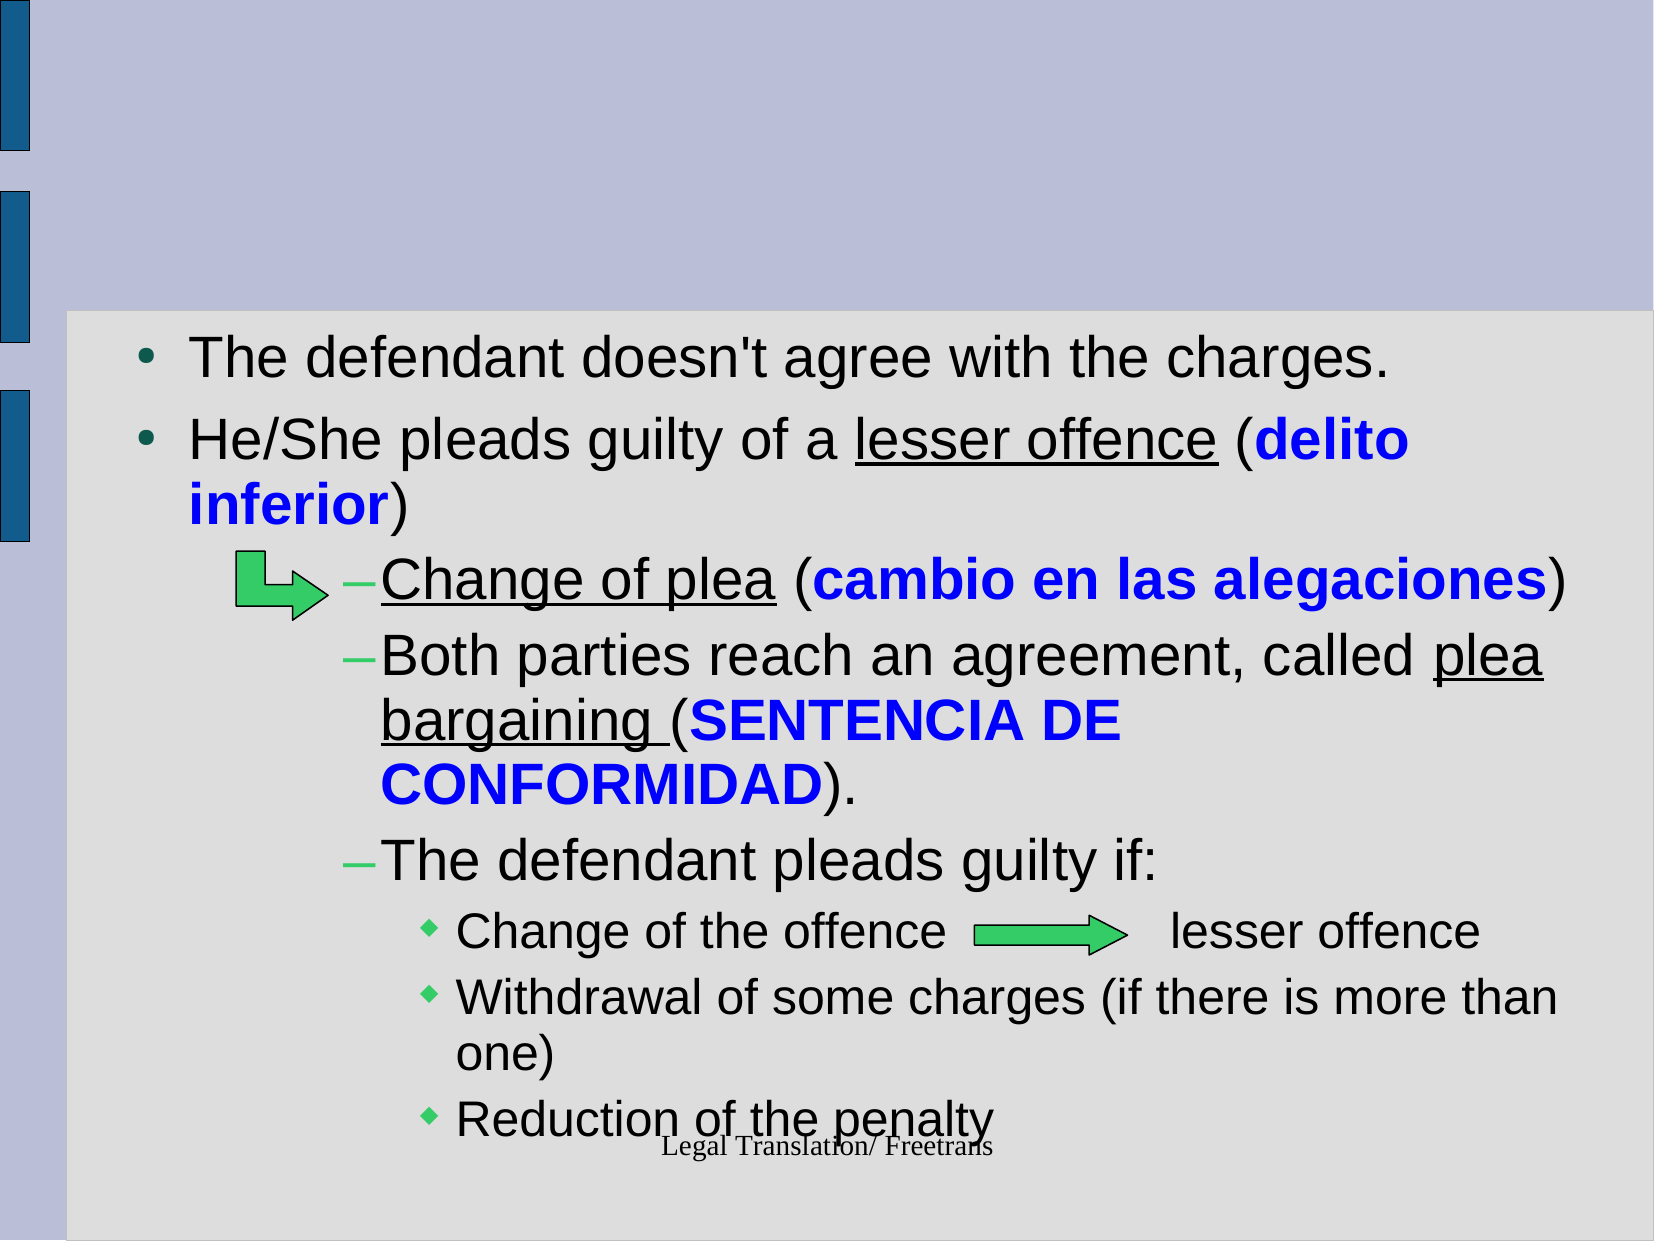

#
The defendant doesn't agree with the charges.
He/She pleads guilty of a lesser offence (delito inferior)
Change of plea (cambio en las alegaciones)
Both parties reach an agreement, called plea bargaining (SENTENCIA DE CONFORMIDAD).
The defendant pleads guilty if:
Change of the offence lesser offence
Withdrawal of some charges (if there is more than one)
Reduction of the penalty
Legal Translation/ Freetrans